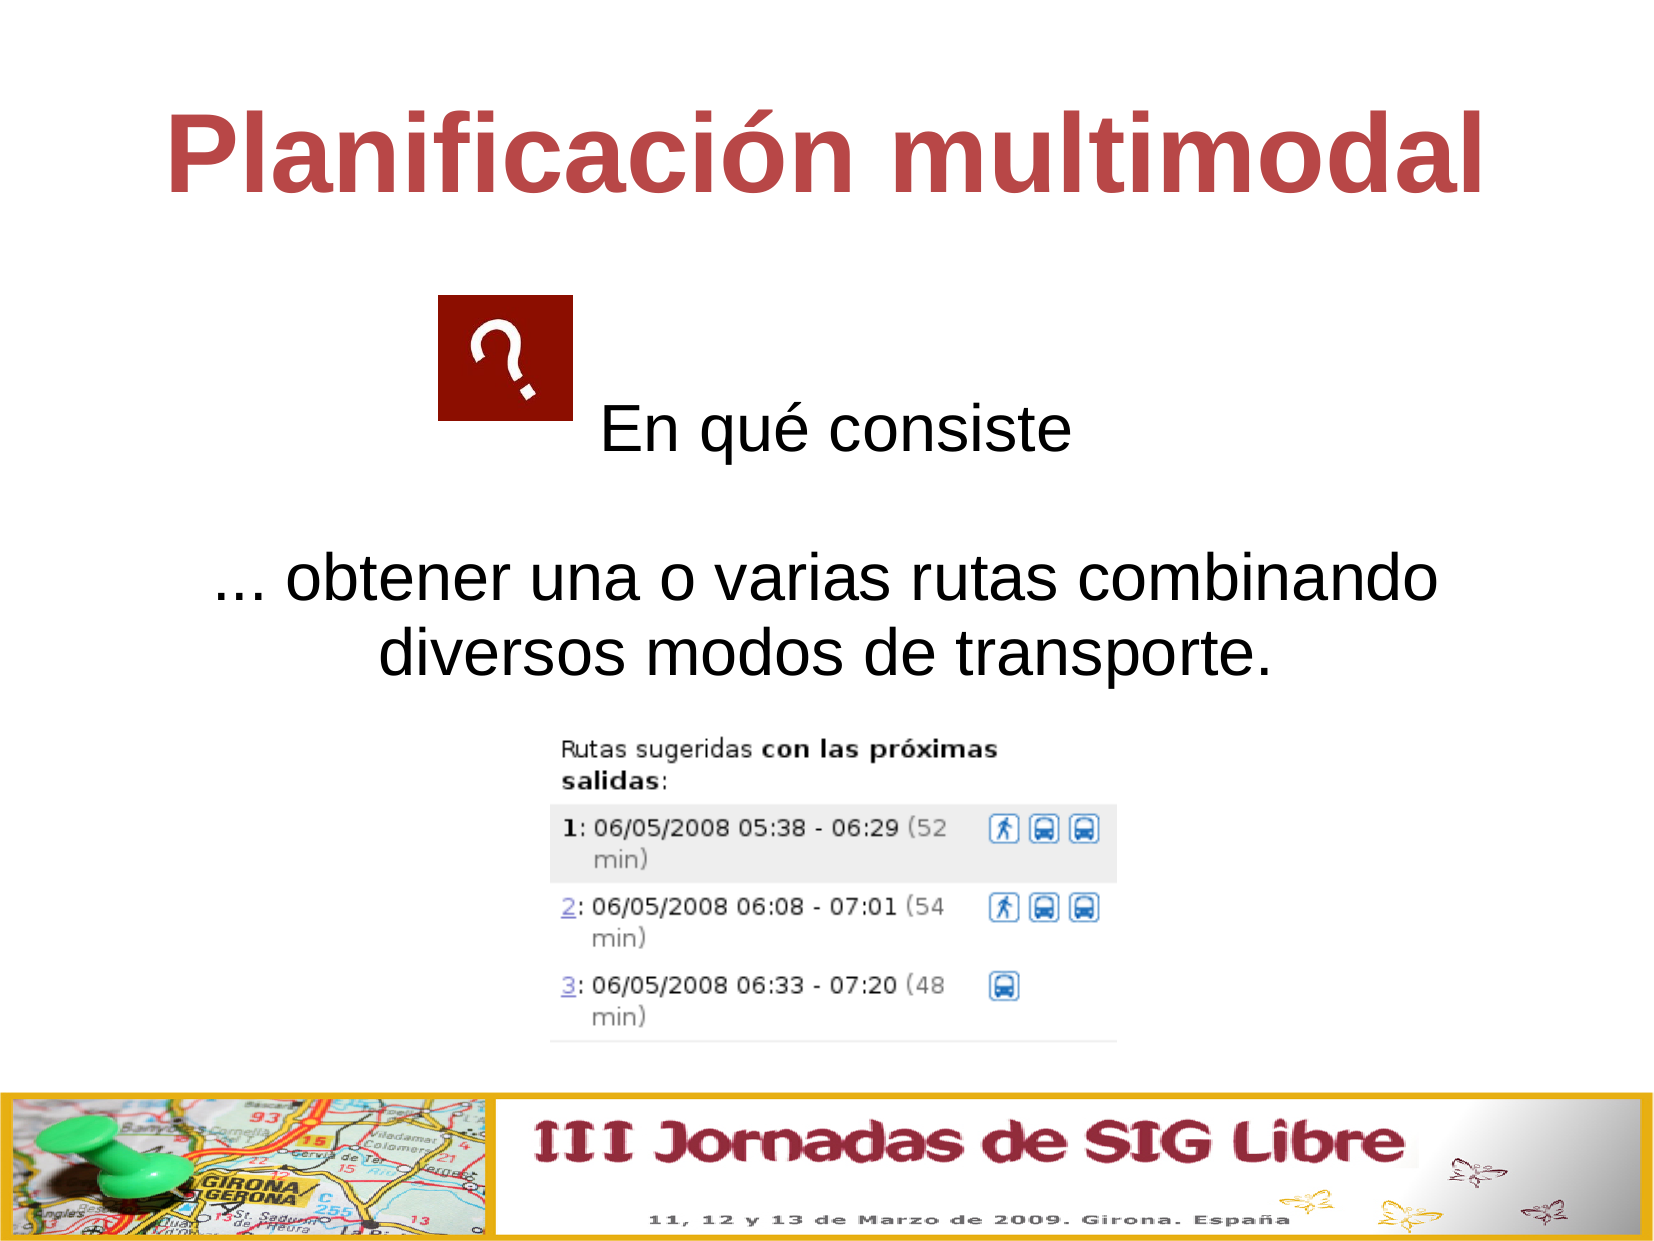

# Planificación multimodal
							En qué consiste
... obtener una o varias rutas combinando diversos modos de transporte.